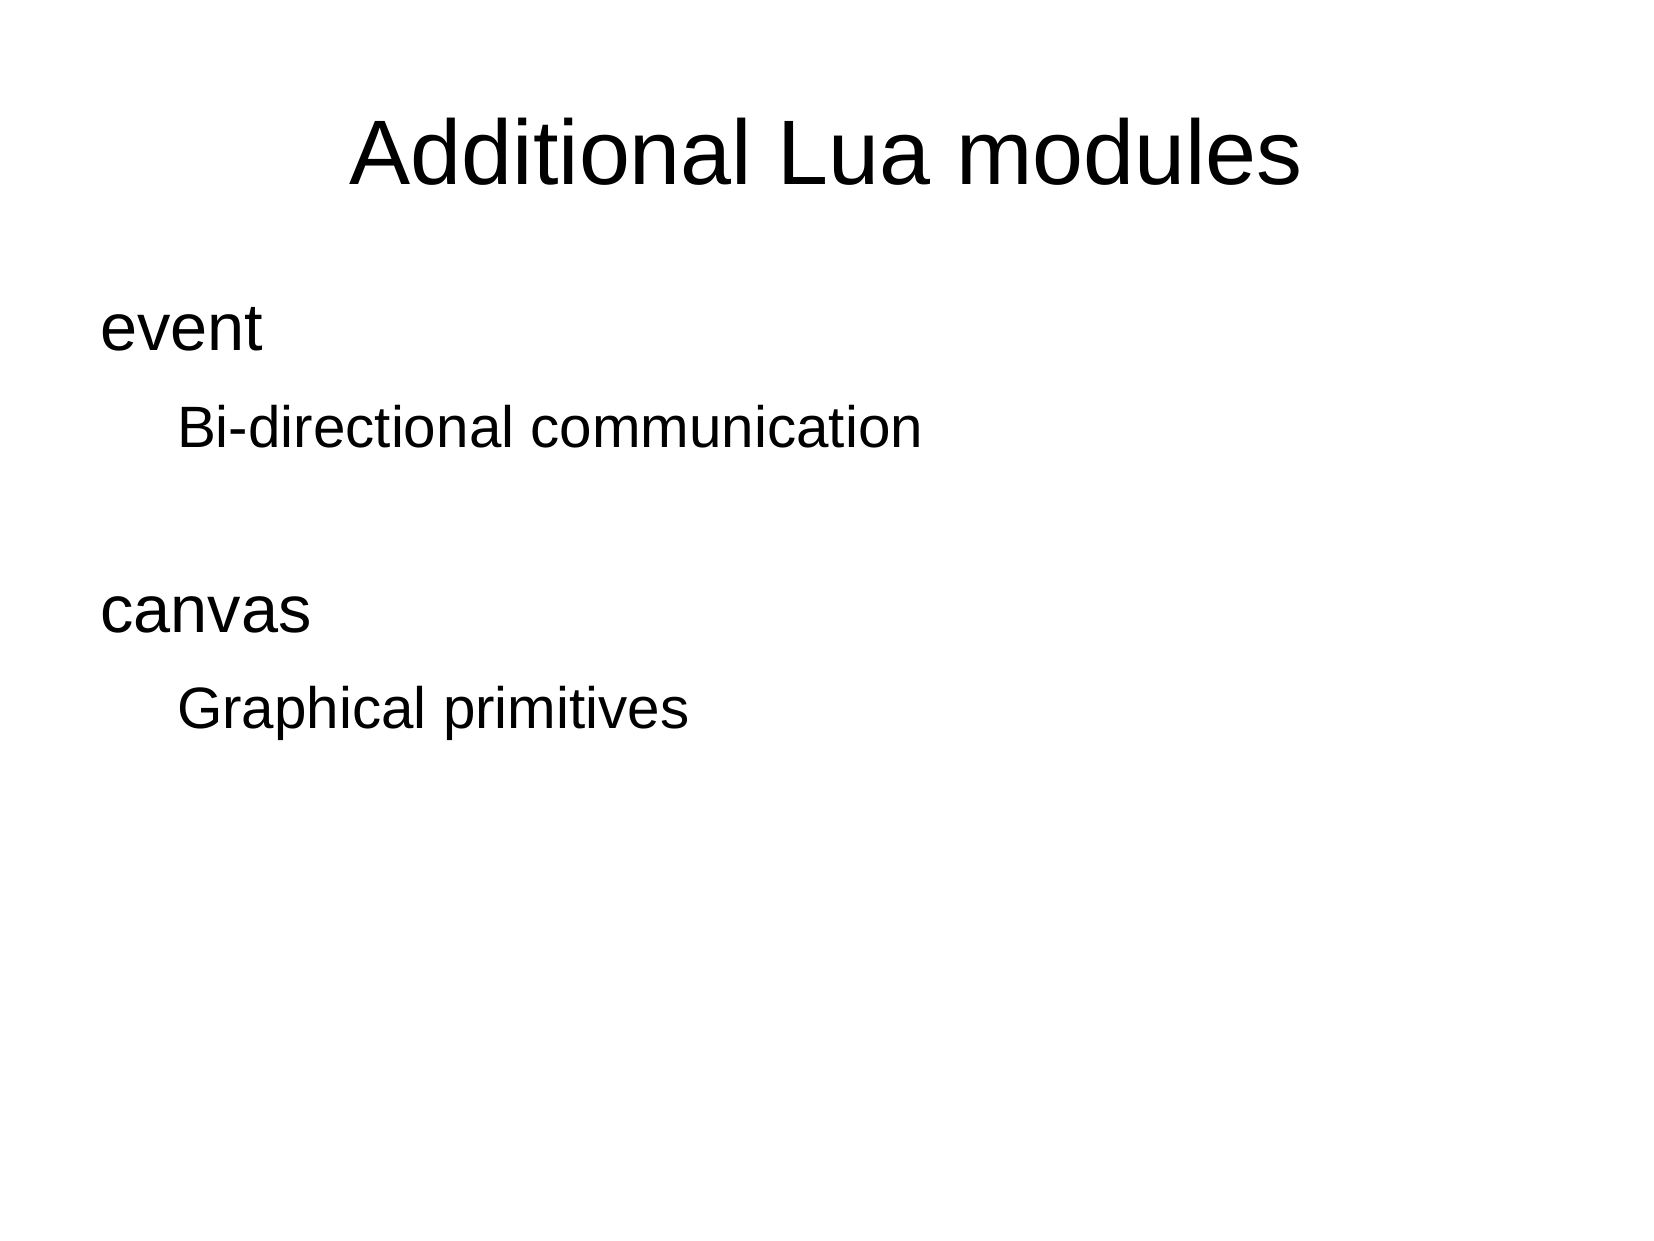

# Additional Lua modules
event
Bi-directional communication
canvas
Graphical primitives